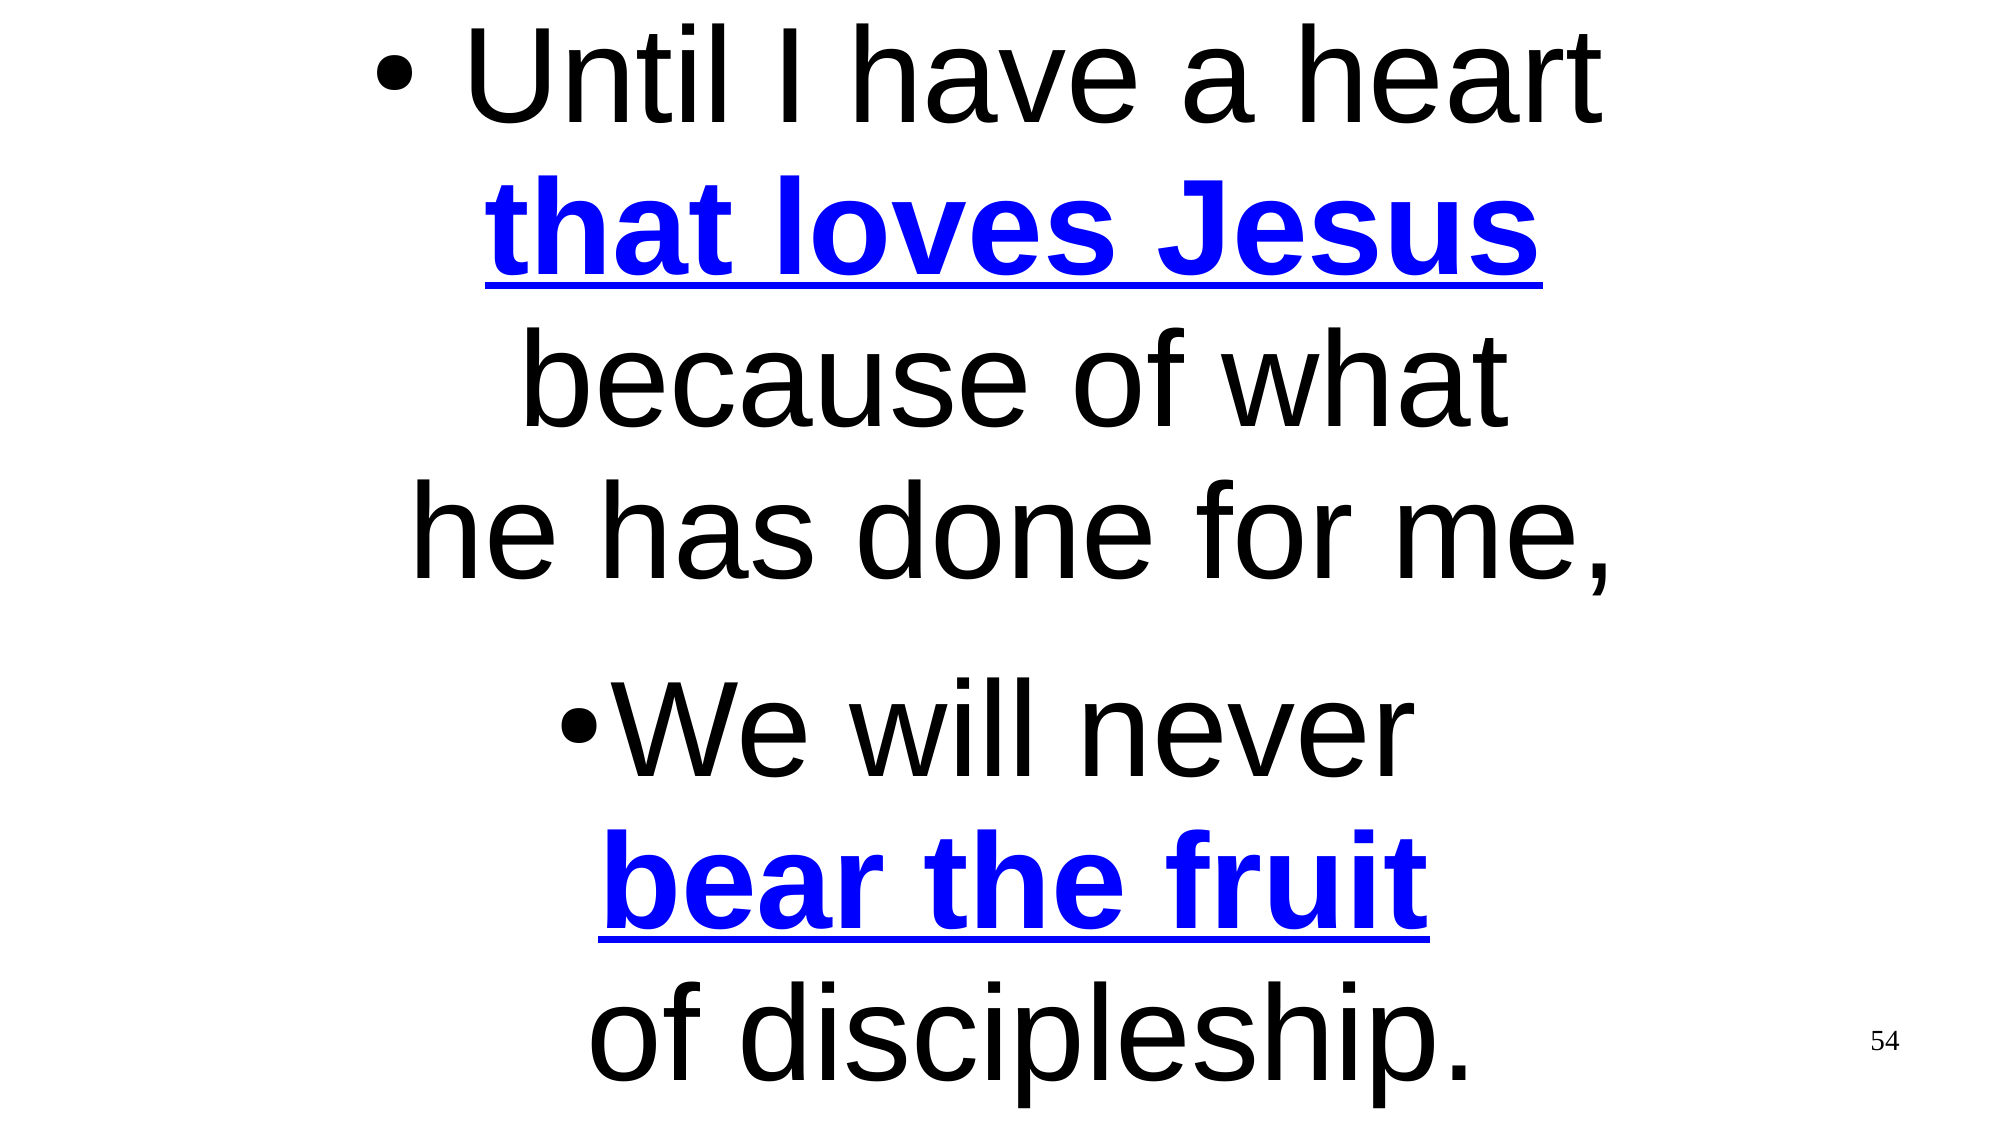

# Until I have a heart that loves Jesus because of what he has done for me,
We will never
bear the fruit
of discipleship.
54